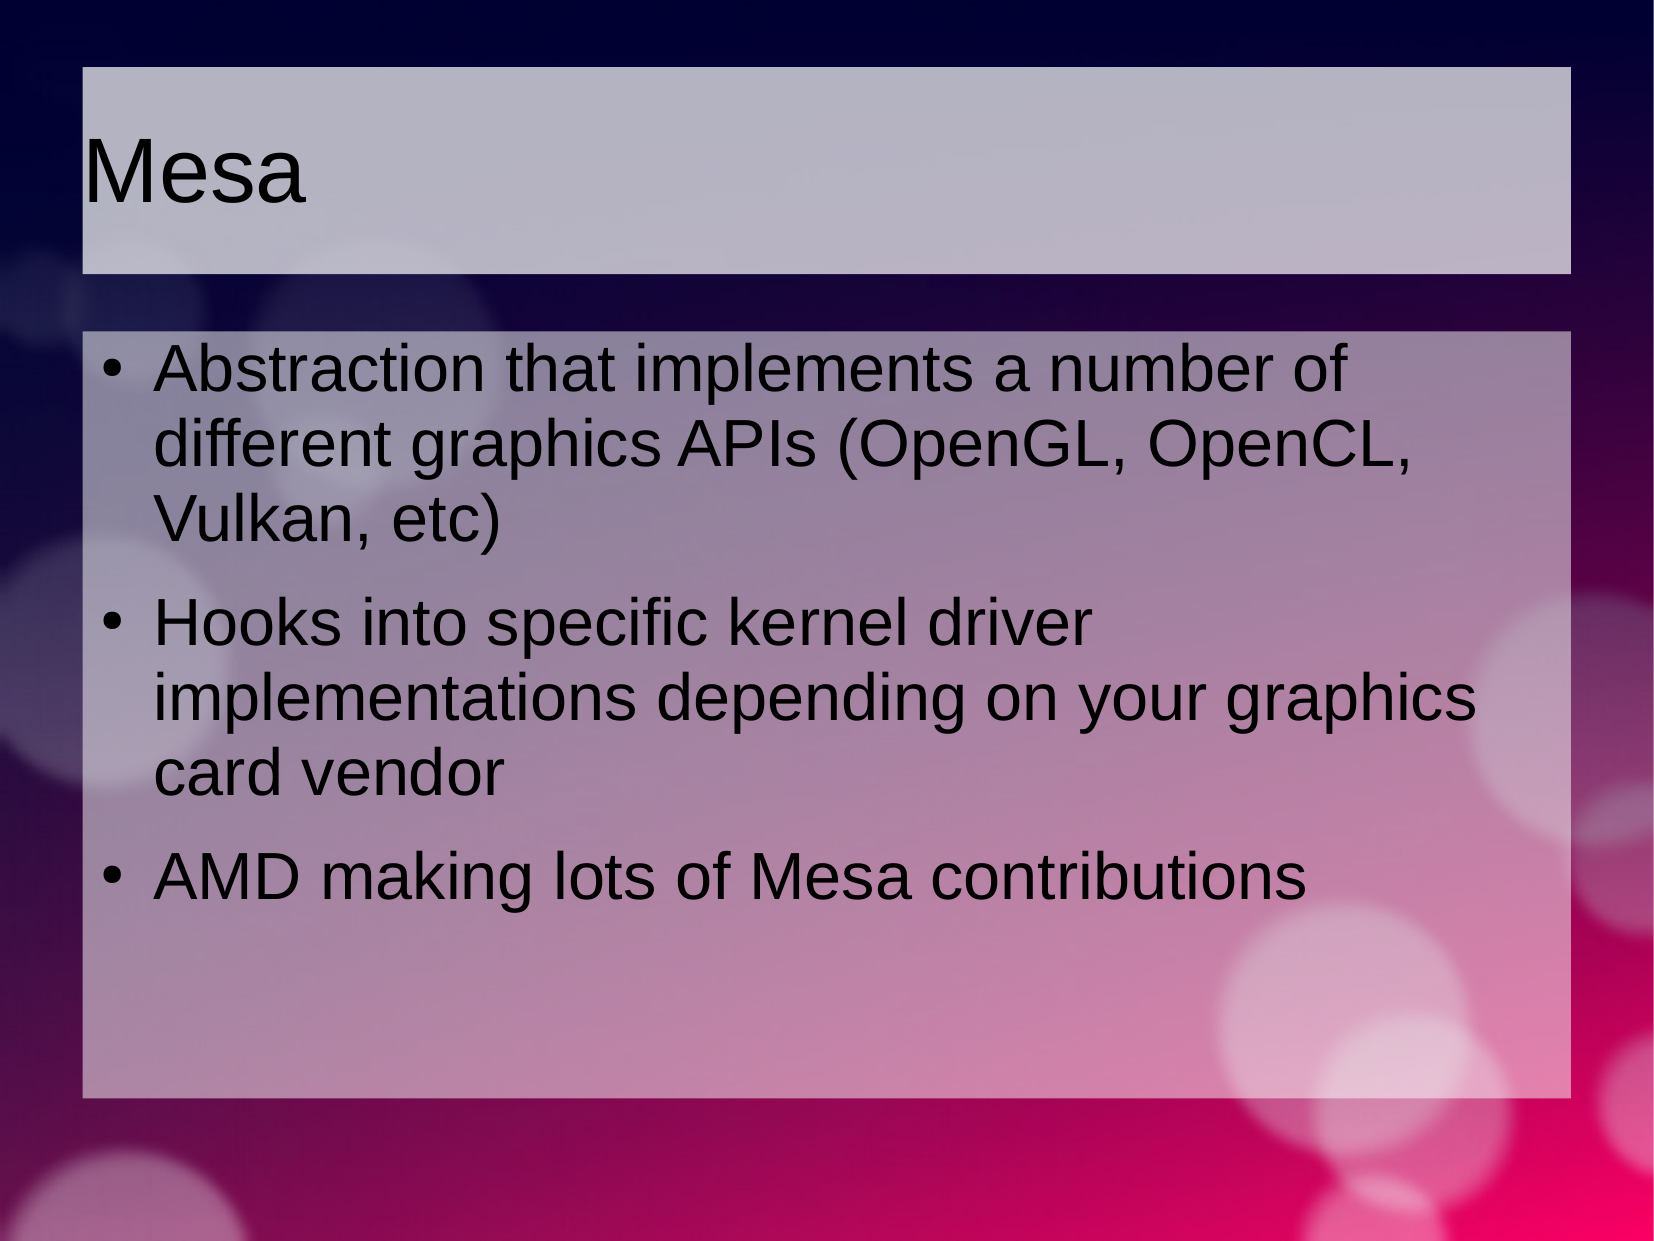

# Mesa
Abstraction that implements a number of different graphics APIs (OpenGL, OpenCL, Vulkan, etc)
Hooks into specific kernel driver implementations depending on your graphics card vendor
AMD making lots of Mesa contributions